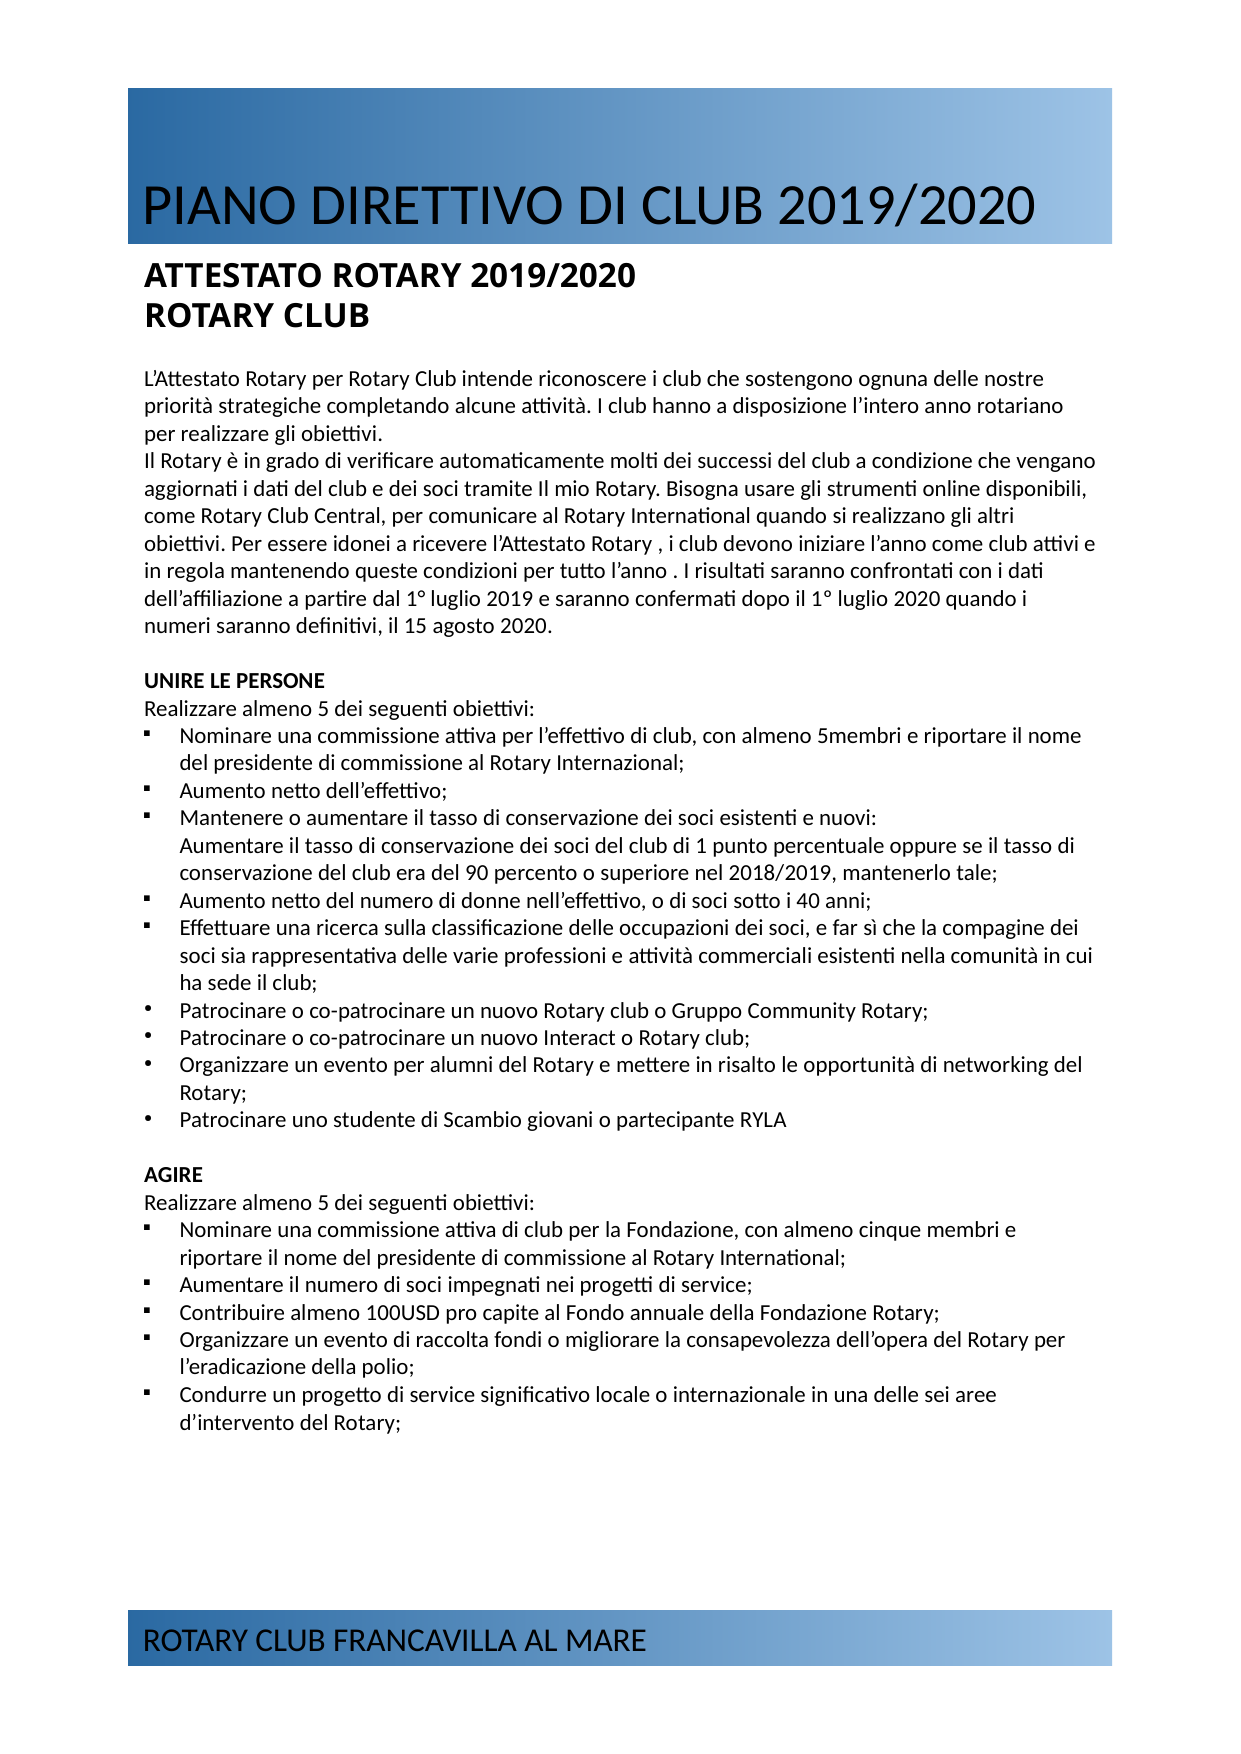

PIANO DIRETTIVO DI CLUB 2019/2020
ATTESTATO ROTARY 2019/2020
ROTARY CLUB
L’Attestato Rotary per Rotary Club intende riconoscere i club che sostengono ognuna delle nostre priorità strategiche completando alcune attività. I club hanno a disposizione l’intero anno rotariano per realizzare gli obiettivi.
Il Rotary è in grado di verificare automaticamente molti dei successi del club a condizione che vengano aggiornati i dati del club e dei soci tramite Il mio Rotary. Bisogna usare gli strumenti online disponibili, come Rotary Club Central, per comunicare al Rotary International quando si realizzano gli altri obiettivi. Per essere idonei a ricevere l’Attestato Rotary , i club devono iniziare l’anno come club attivi e in regola mantenendo queste condizioni per tutto l’anno . I risultati saranno confrontati con i dati dell’affiliazione a partire dal 1° luglio 2019 e saranno confermati dopo il 1º luglio 2020 quando i numeri saranno definitivi, il 15 agosto 2020.
UNIRE LE PERSONE
Realizzare almeno 5 dei seguenti obiettivi:
Nominare una commissione attiva per l’effettivo di club, con almeno 5membri e riportare il nome del presidente di commissione al Rotary Internazional;
Aumento netto dell’effettivo;
Mantenere o aumentare il tasso di conservazione dei soci esistenti e nuovi:
Aumentare il tasso di conservazione dei soci del club di 1 punto percentuale oppure se il tasso di conservazione del club era del 90 percento o superiore nel 2018/2019, mantenerlo tale;
Aumento netto del numero di donne nell’effettivo, o di soci sotto i 40 anni;
Effettuare una ricerca sulla classificazione delle occupazioni dei soci, e far sì che la compagine dei soci sia rappresentativa delle varie professioni e attività commerciali esistenti nella comunità in cui ha sede il club;
Patrocinare o co-patrocinare un nuovo Rotary club o Gruppo Community Rotary;
Patrocinare o co-patrocinare un nuovo Interact o Rotary club;
Organizzare un evento per alumni del Rotary e mettere in risalto le opportunità di networking del Rotary;
Patrocinare uno studente di Scambio giovani o partecipante RYLA
AGIRE
Realizzare almeno 5 dei seguenti obiettivi:
Nominare una commissione attiva di club per la Fondazione, con almeno cinque membri e riportare il nome del presidente di commissione al Rotary International;
Aumentare il numero di soci impegnati nei progetti di service;
Contribuire almeno 100USD pro capite al Fondo annuale della Fondazione Rotary;
Organizzare un evento di raccolta fondi o migliorare la consapevolezza dell’opera del Rotary per l’eradicazione della polio;
Condurre un progetto di service significativo locale o internazionale in una delle sei aree d’intervento del Rotary;
ROTARY CLUB FRANCAVILLA AL MARE